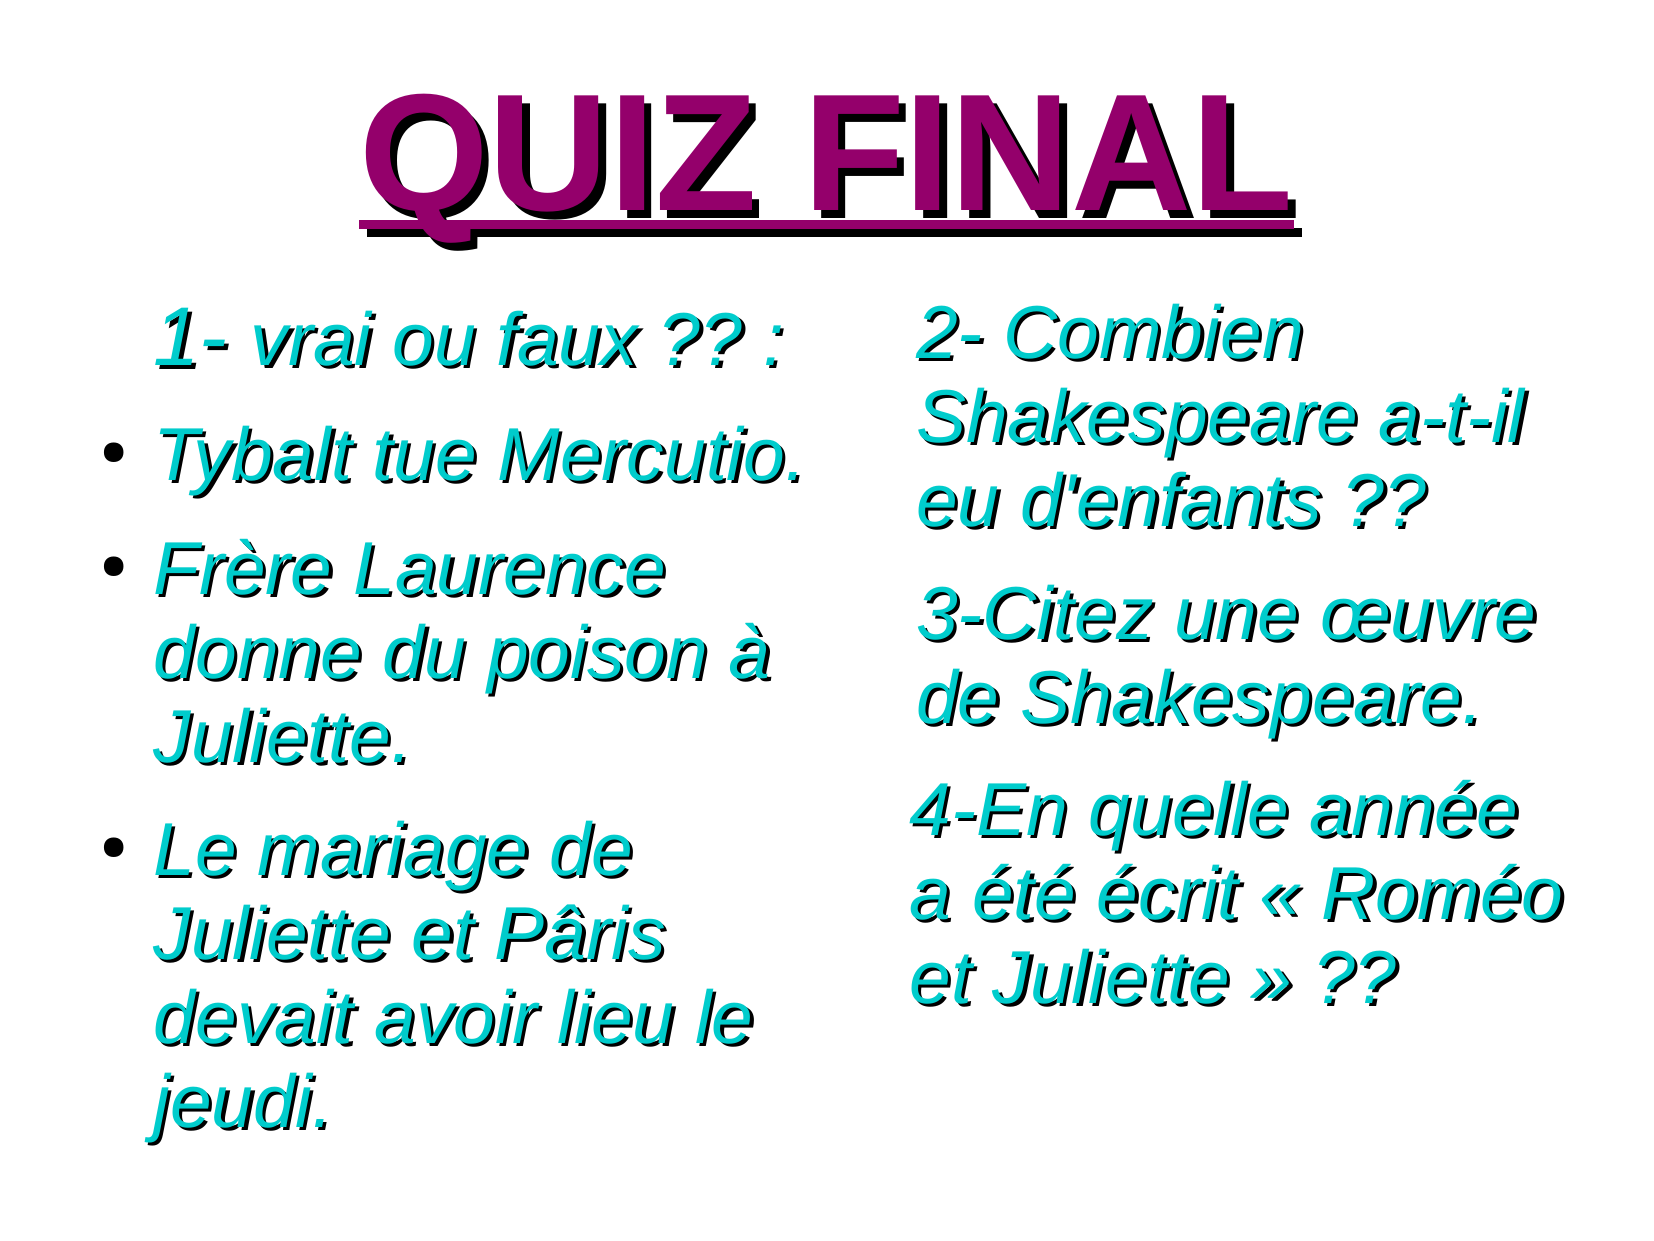

# QUIZ FINAL
1- vrai ou faux ?? :
Tybalt tue Mercutio.
Frère Laurence donne du poison à Juliette.
Le mariage de Juliette et Pâris devait avoir lieu le jeudi.
2- Combien Shakespeare a-t-il eu d'enfants ??
3-Citez une œuvre de Shakespeare.
4-En quelle année a été écrit « Roméo et Juliette » ??